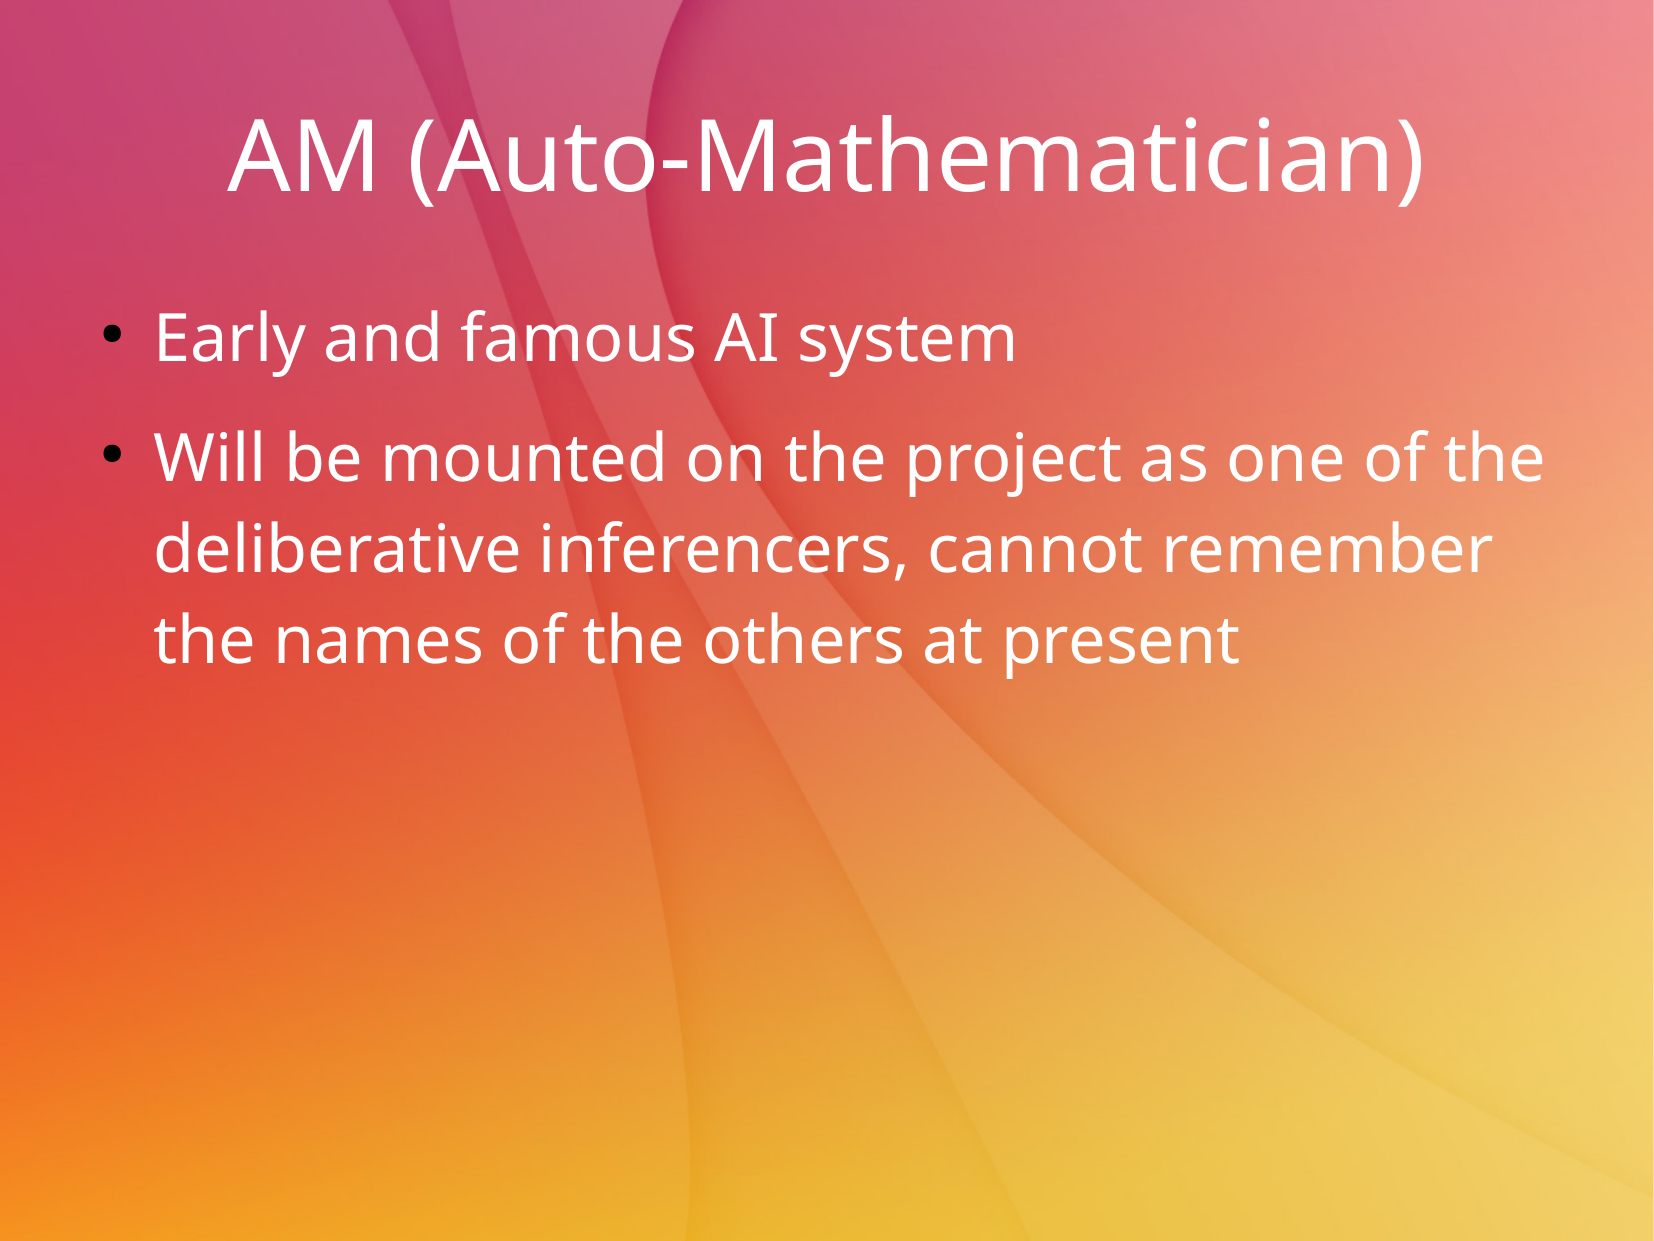

# AM (Auto-Mathematician)
Early and famous AI system
Will be mounted on the project as one of the deliberative inferencers, cannot remember the names of the others at present